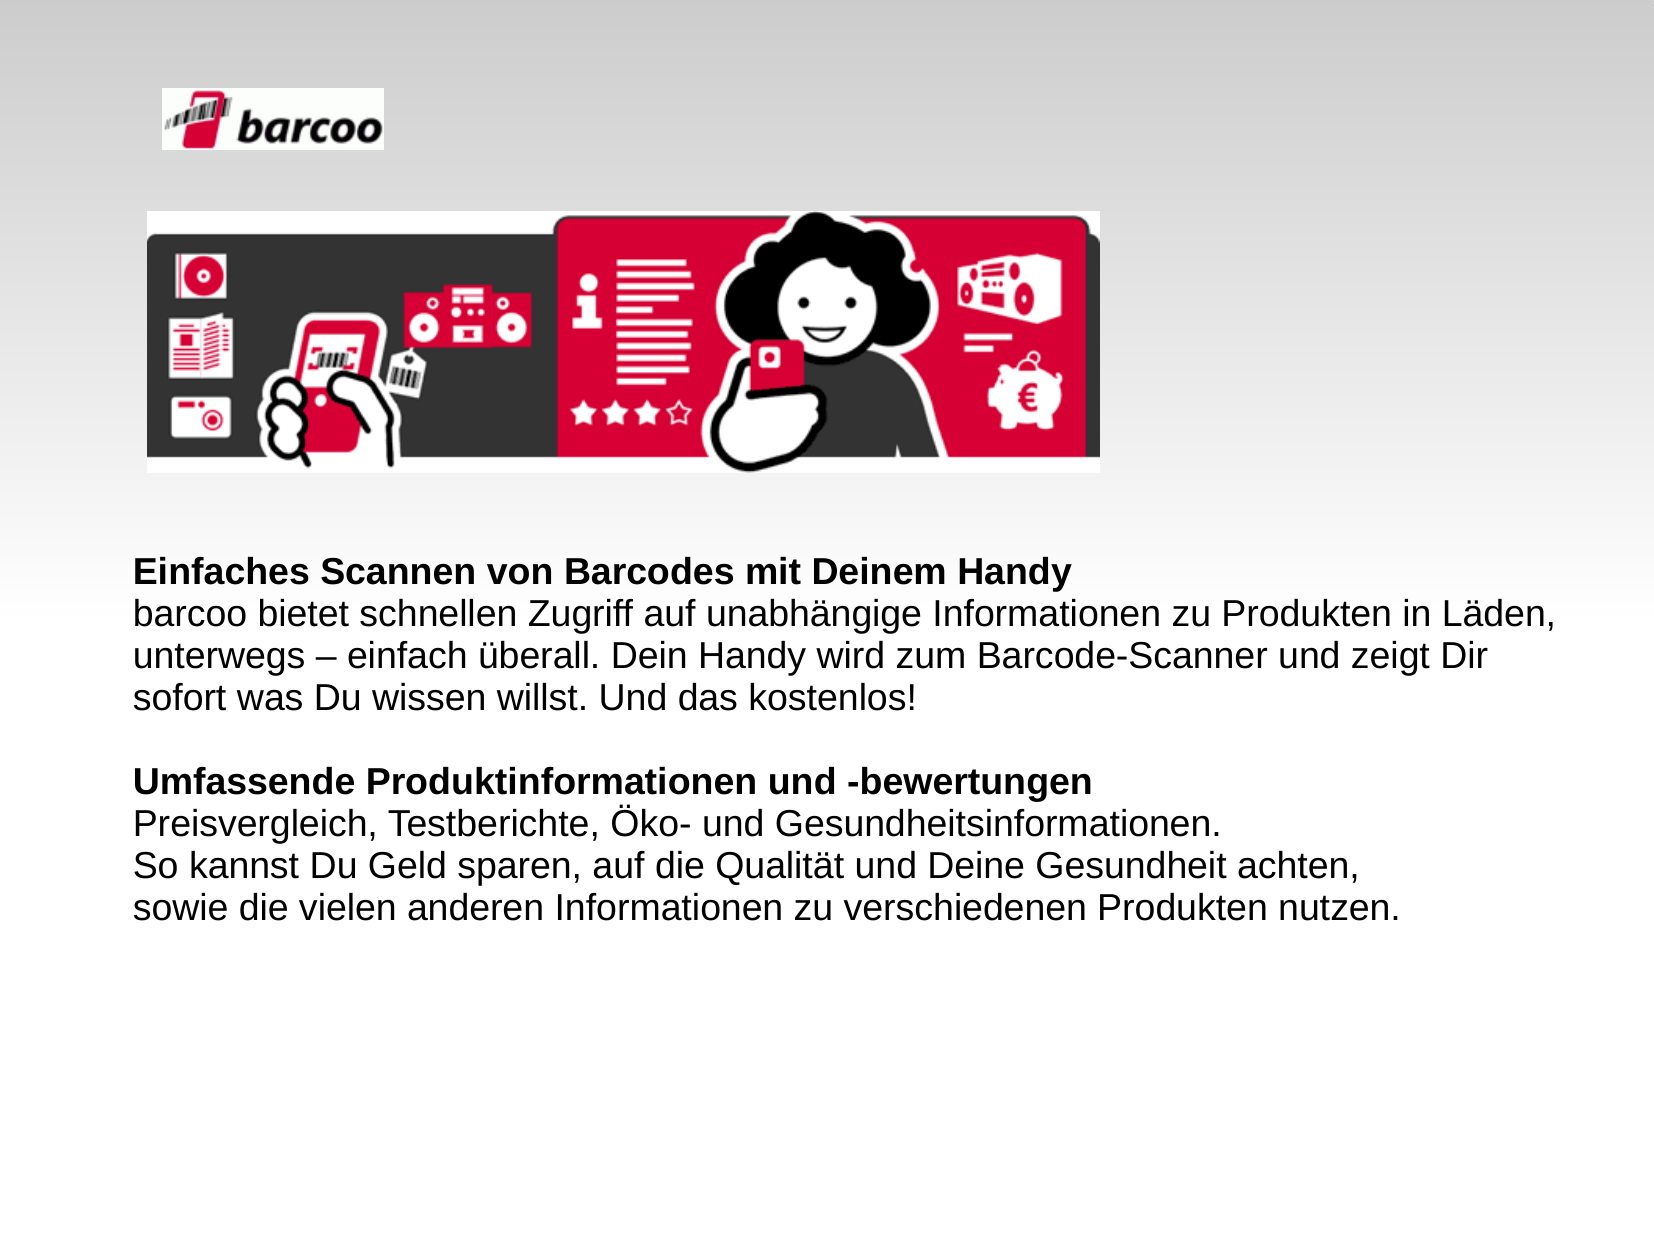

Einfaches Scannen von Barcodes mit Deinem Handy
barcoo bietet schnellen Zugriff auf unabhängige Informationen zu Produkten in Läden,
unterwegs – einfach überall. Dein Handy wird zum Barcode-Scanner und zeigt Dir
sofort was Du wissen willst. Und das kostenlos!
Umfassende Produktinformationen und -bewertungen
Preisvergleich, Testberichte, Öko- und Gesundheitsinformationen.
So kannst Du Geld sparen, auf die Qualität und Deine Gesundheit achten,
sowie die vielen anderen Informationen zu verschiedenen Produkten nutzen.